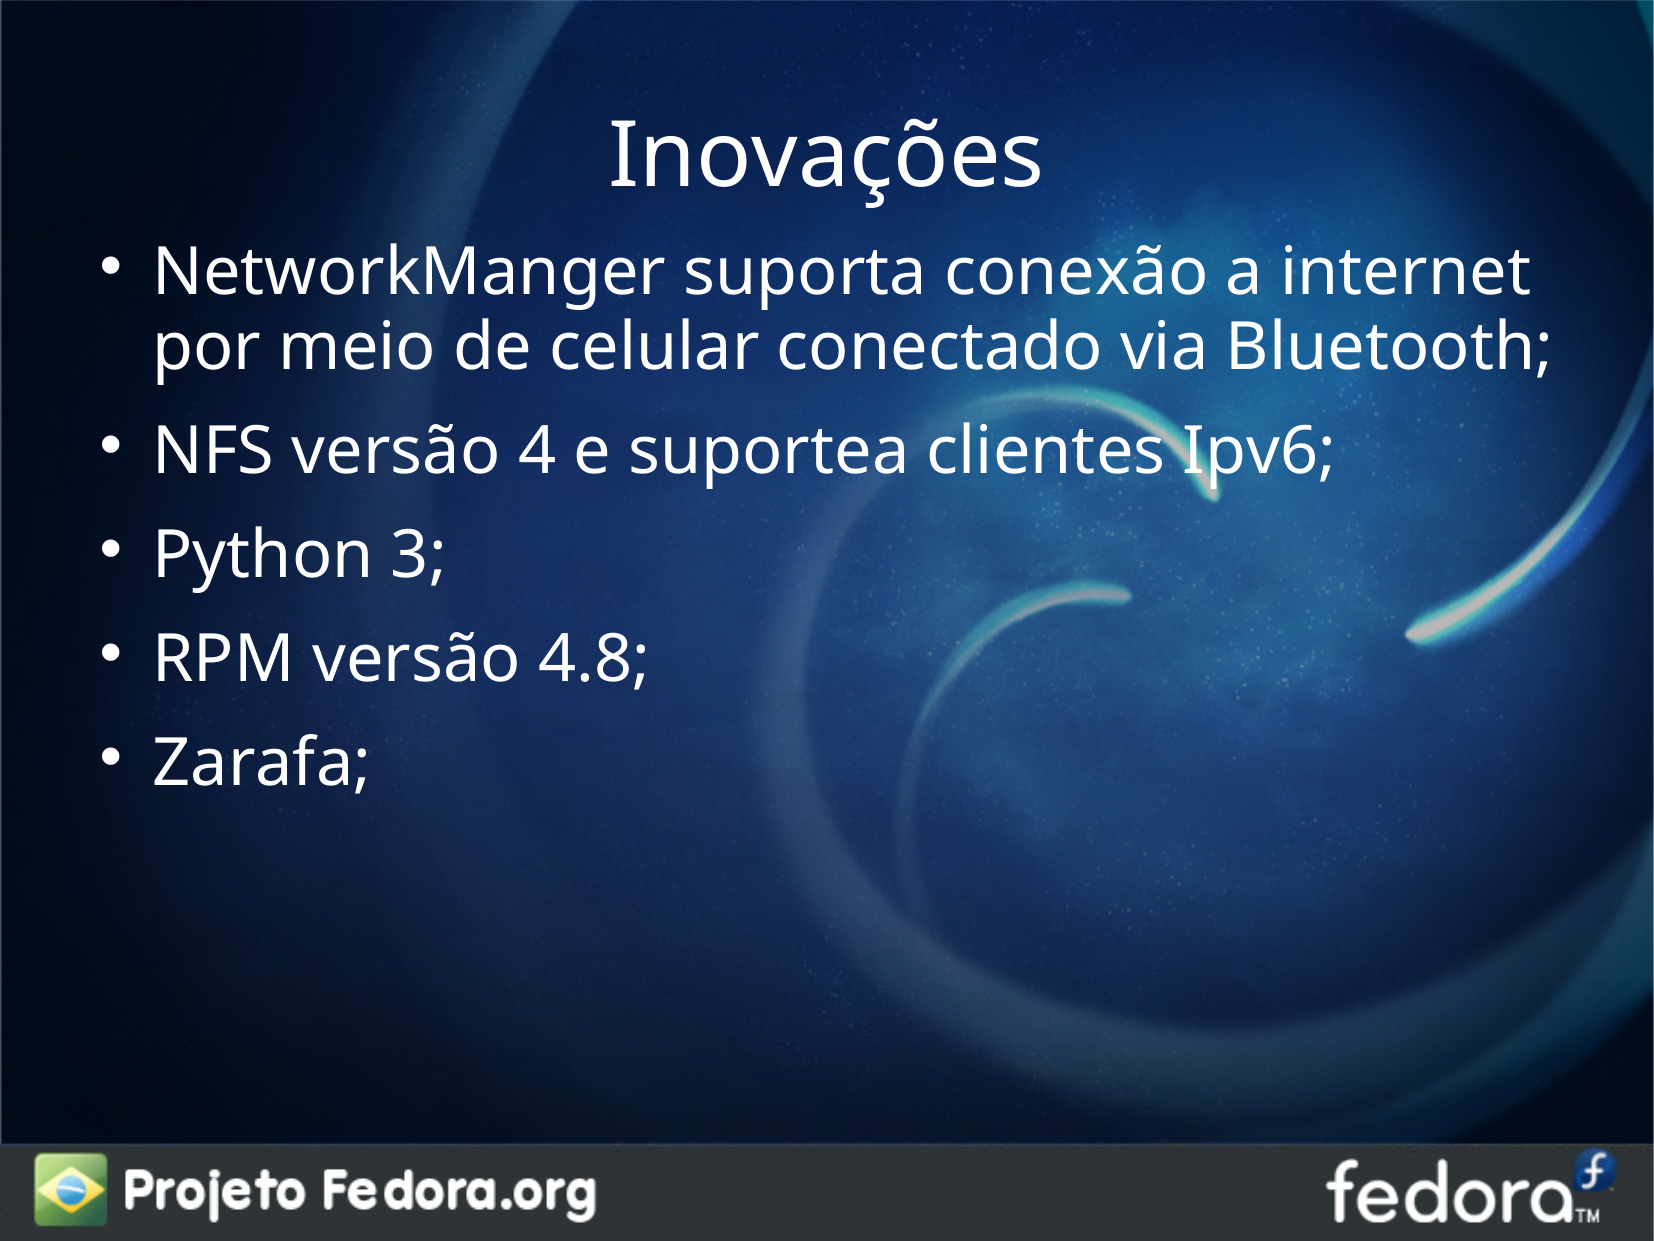

# Inovações
NetworkManger suporta conexão a internet por meio de celular conectado via Bluetooth;
NFS versão 4 e suportea clientes Ipv6;
Python 3;
RPM versão 4.8;
Zarafa;